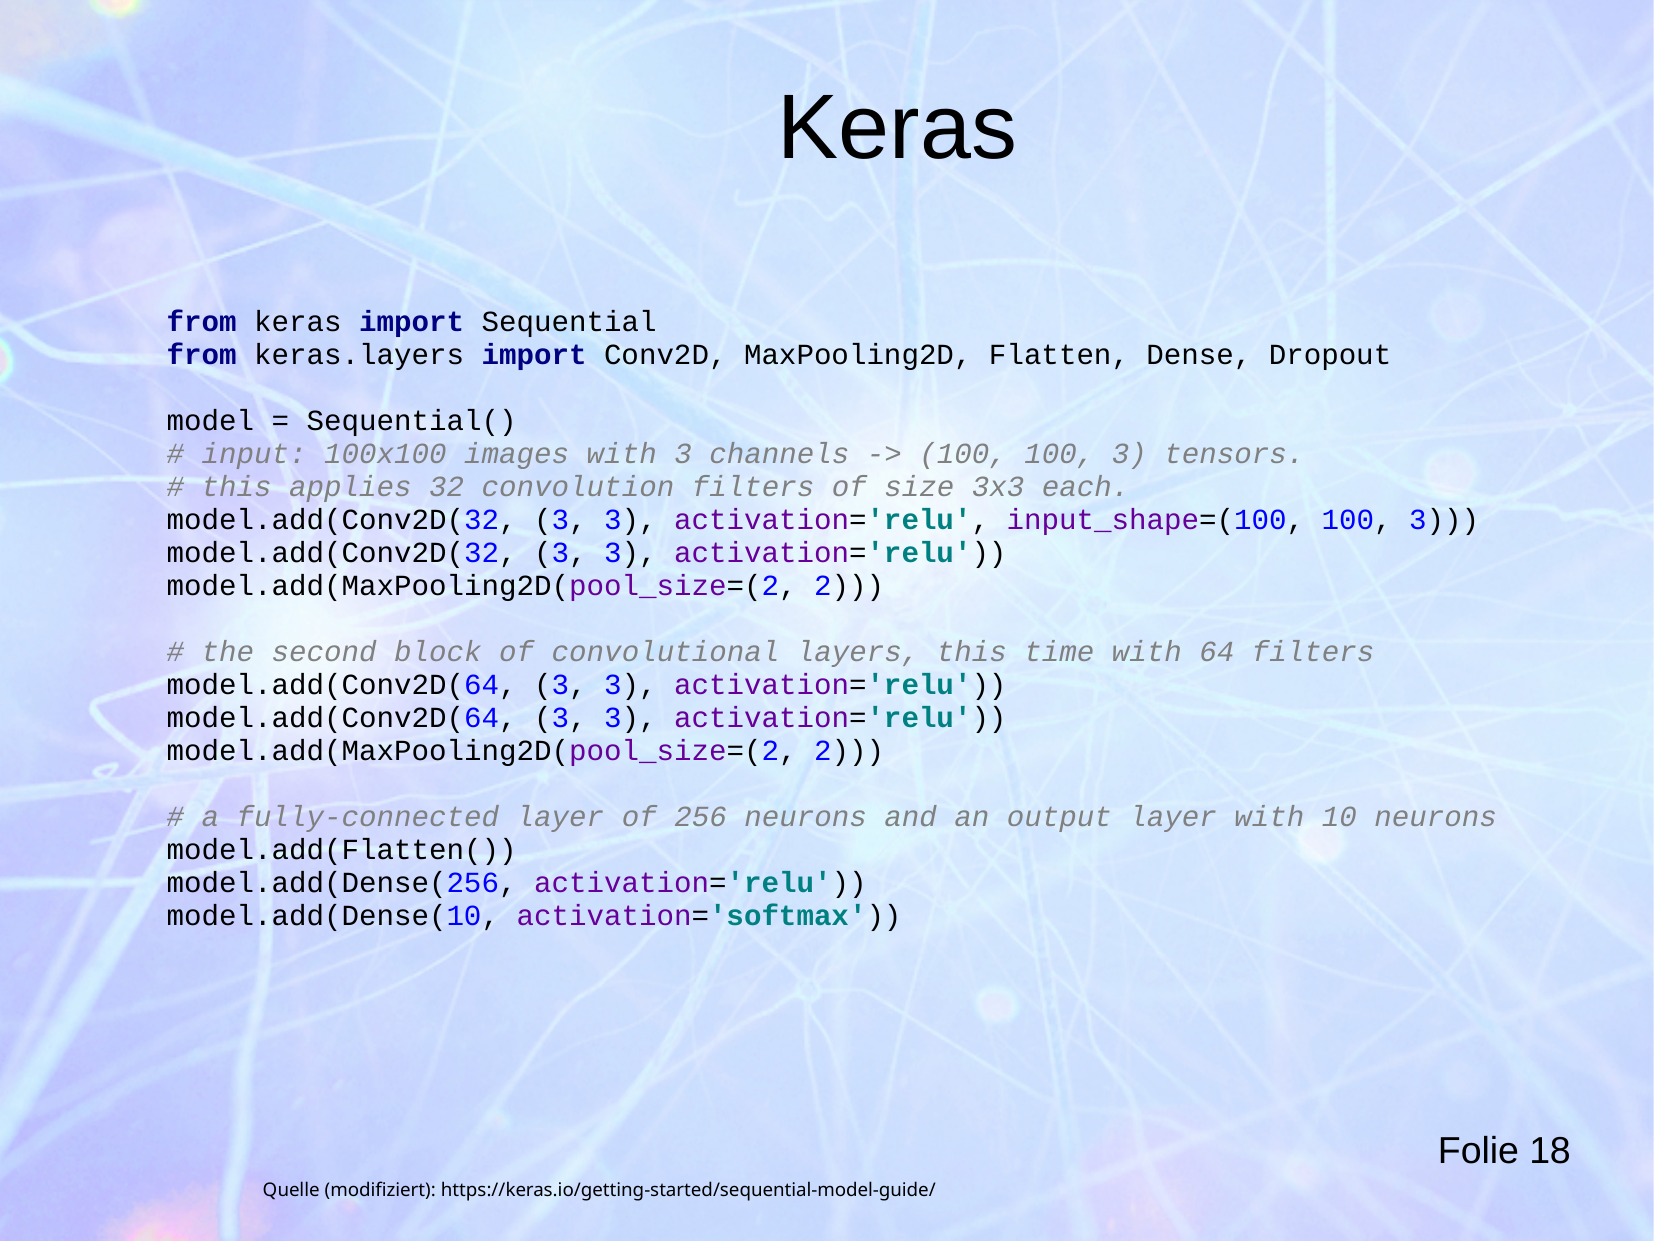

# Keras
from keras import Sequential
from keras.layers import Conv2D, MaxPooling2D, Flatten, Dense, Dropout
model = Sequential()
# input: 100x100 images with 3 channels -> (100, 100, 3) tensors.
# this applies 32 convolution filters of size 3x3 each.
model.add(Conv2D(32, (3, 3), activation='relu', input_shape=(100, 100, 3)))
model.add(Conv2D(32, (3, 3), activation='relu'))
model.add(MaxPooling2D(pool_size=(2, 2)))
# the second block of convolutional layers, this time with 64 filters
model.add(Conv2D(64, (3, 3), activation='relu'))
model.add(Conv2D(64, (3, 3), activation='relu'))
model.add(MaxPooling2D(pool_size=(2, 2)))
# a fully-connected layer of 256 neurons and an output layer with 10 neurons
model.add(Flatten())
model.add(Dense(256, activation='relu'))
model.add(Dense(10, activation='softmax'))
18
Quelle (modifiziert): https://keras.io/getting-started/sequential-model-guide/